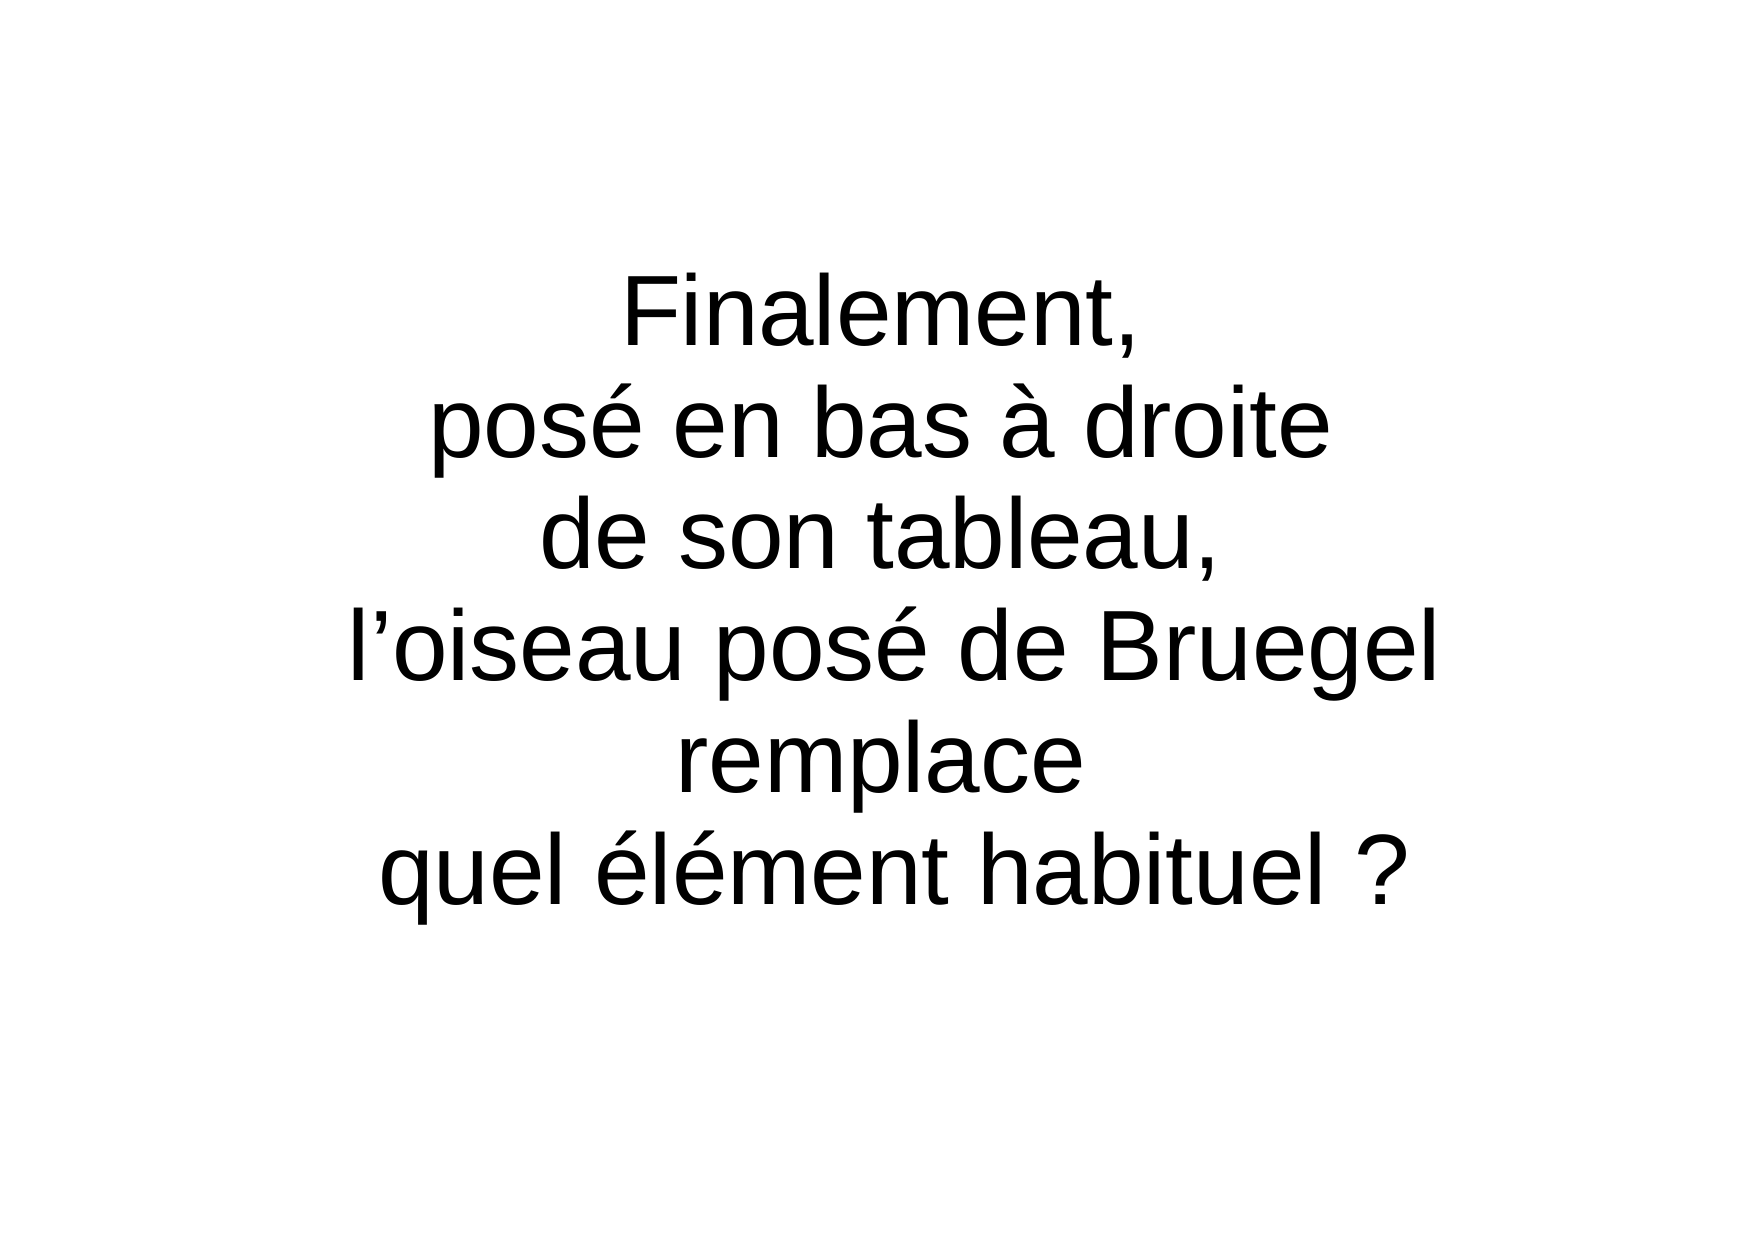

Finalement,
posé en bas à droite
de son tableau,
l’oiseau posé de Bruegel
remplace
quel élément habituel ?